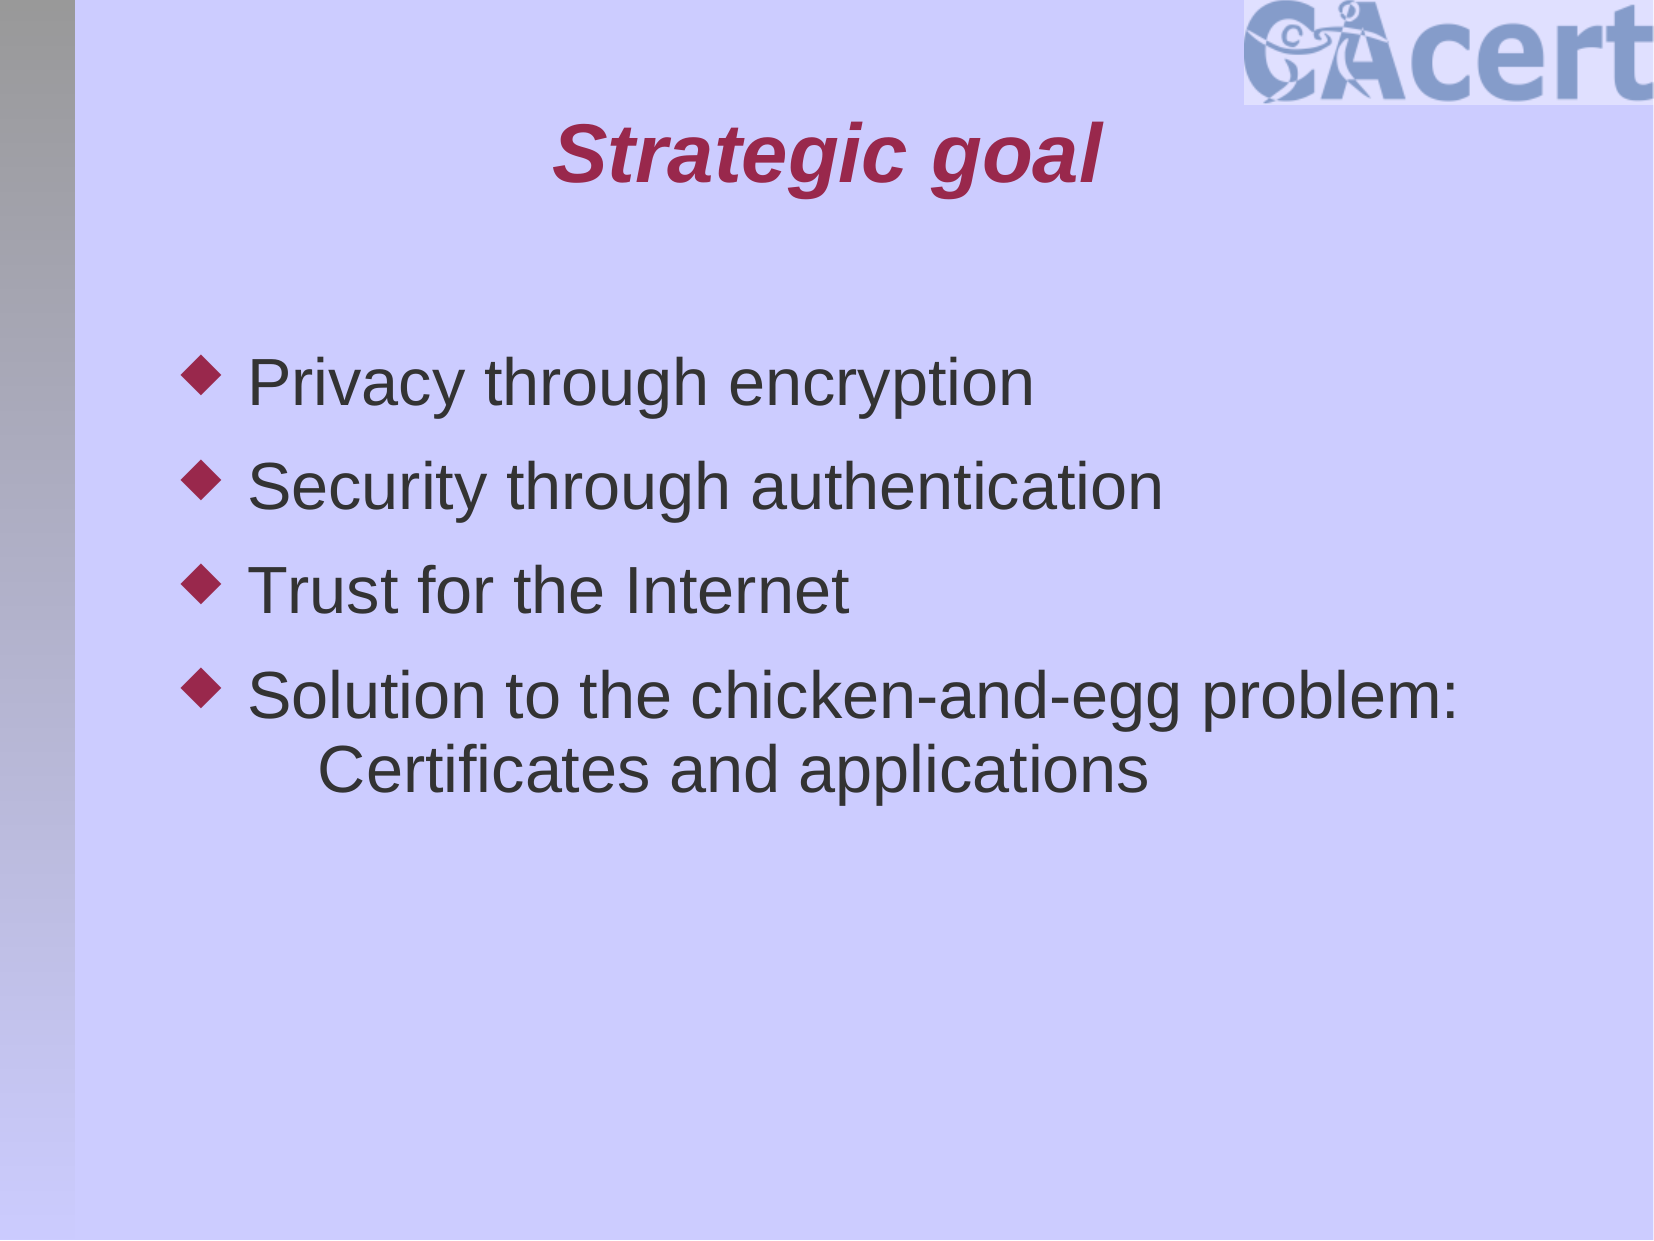

# Strategic goal
Privacy through encryption
Security through authentication
Trust for the Internet
Solution to the chicken-and-egg problem: Certificates and applications